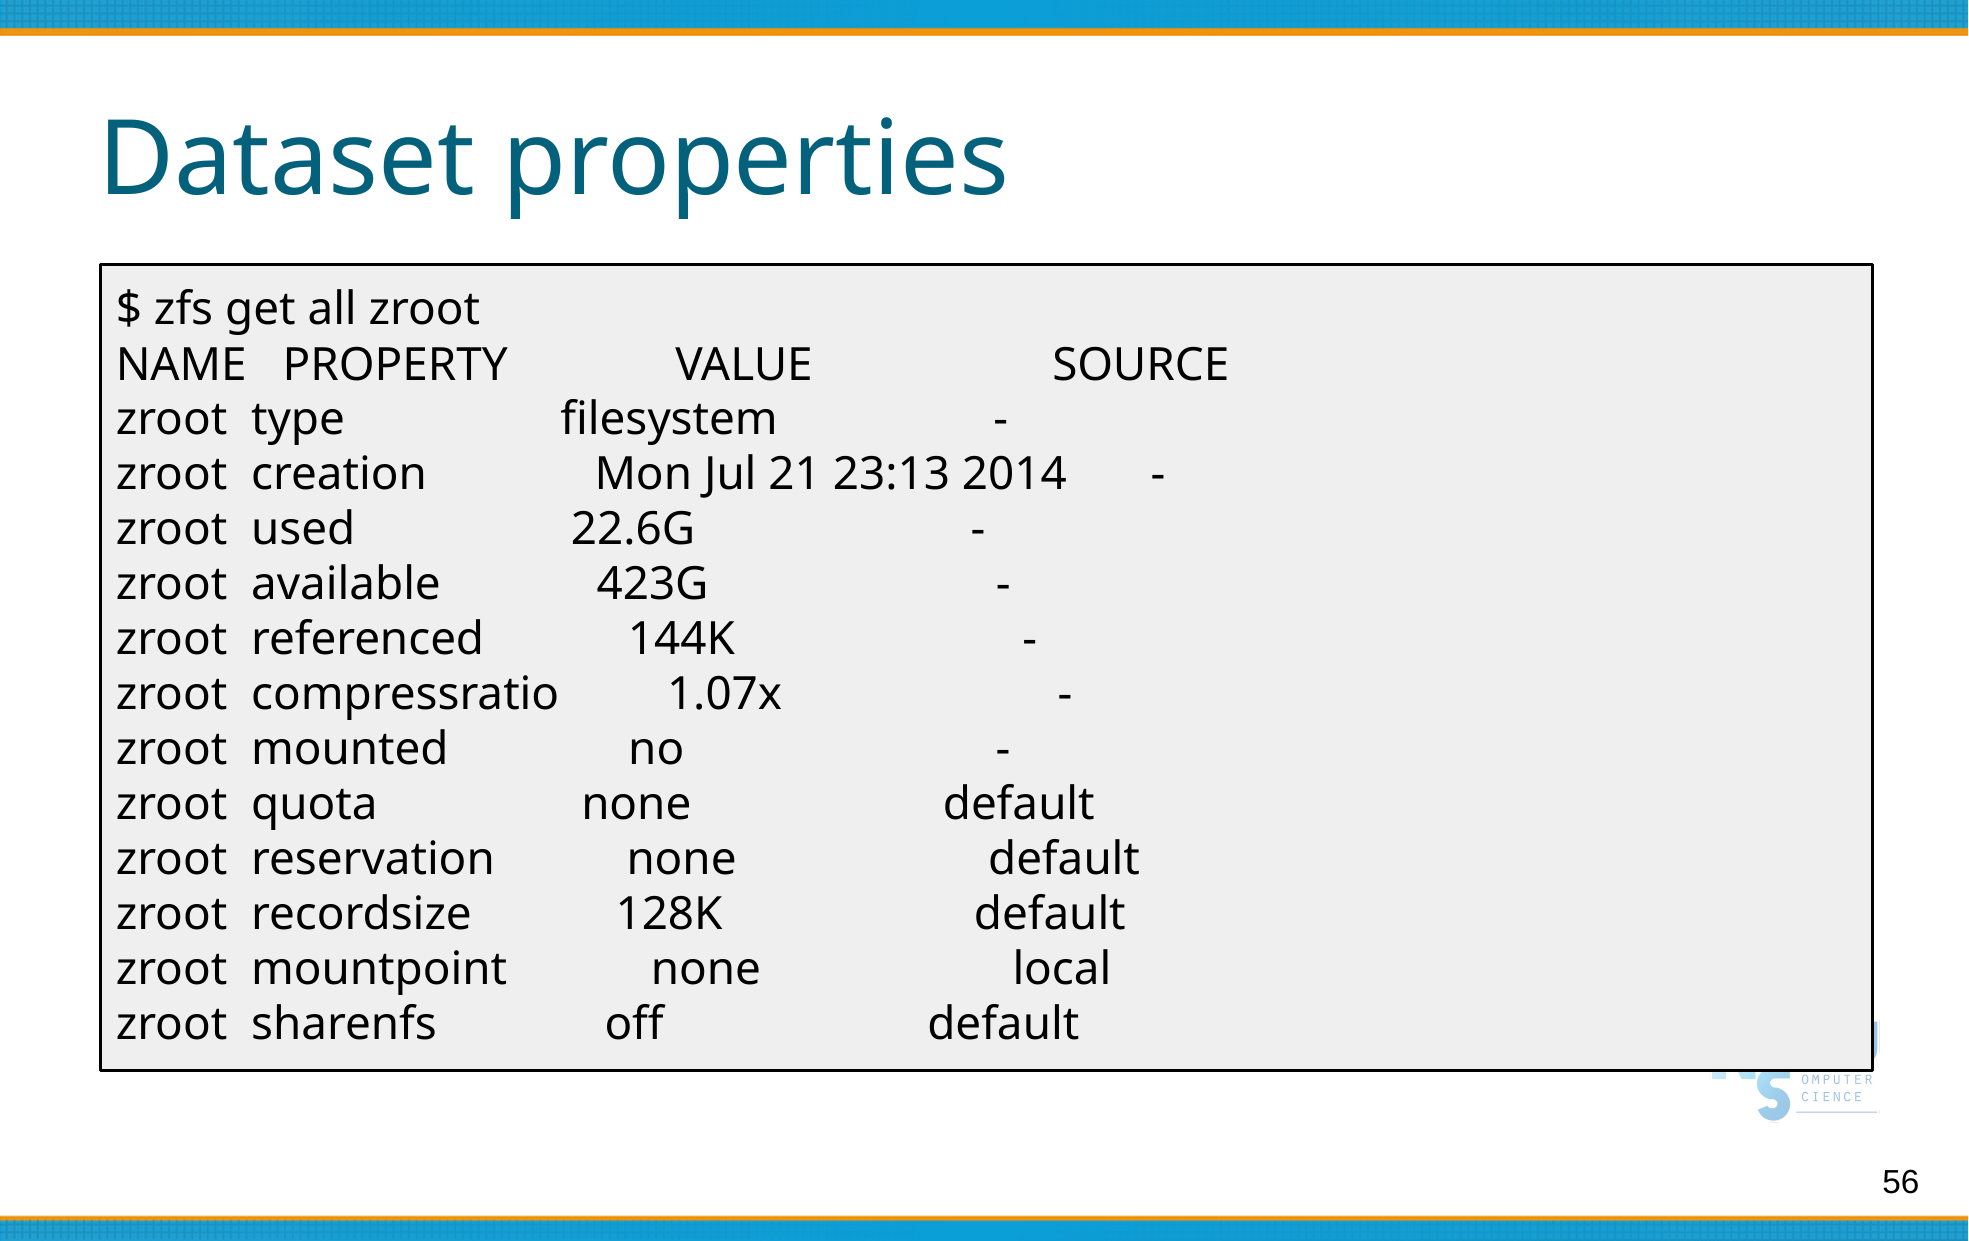

# Dataset properties
$ zfs get all zroot
NAME PROPERTY VALUE SOURCE
zroot type filesystem -
zroot creation Mon Jul 21 23:13 2014 -
zroot used 22.6G -
zroot available 423G -
zroot referenced 144K -
zroot compressratio 1.07x -
zroot mounted no -
zroot quota none default
zroot reservation none default
zroot recordsize 128K default
zroot mountpoint none local
zroot sharenfs off default